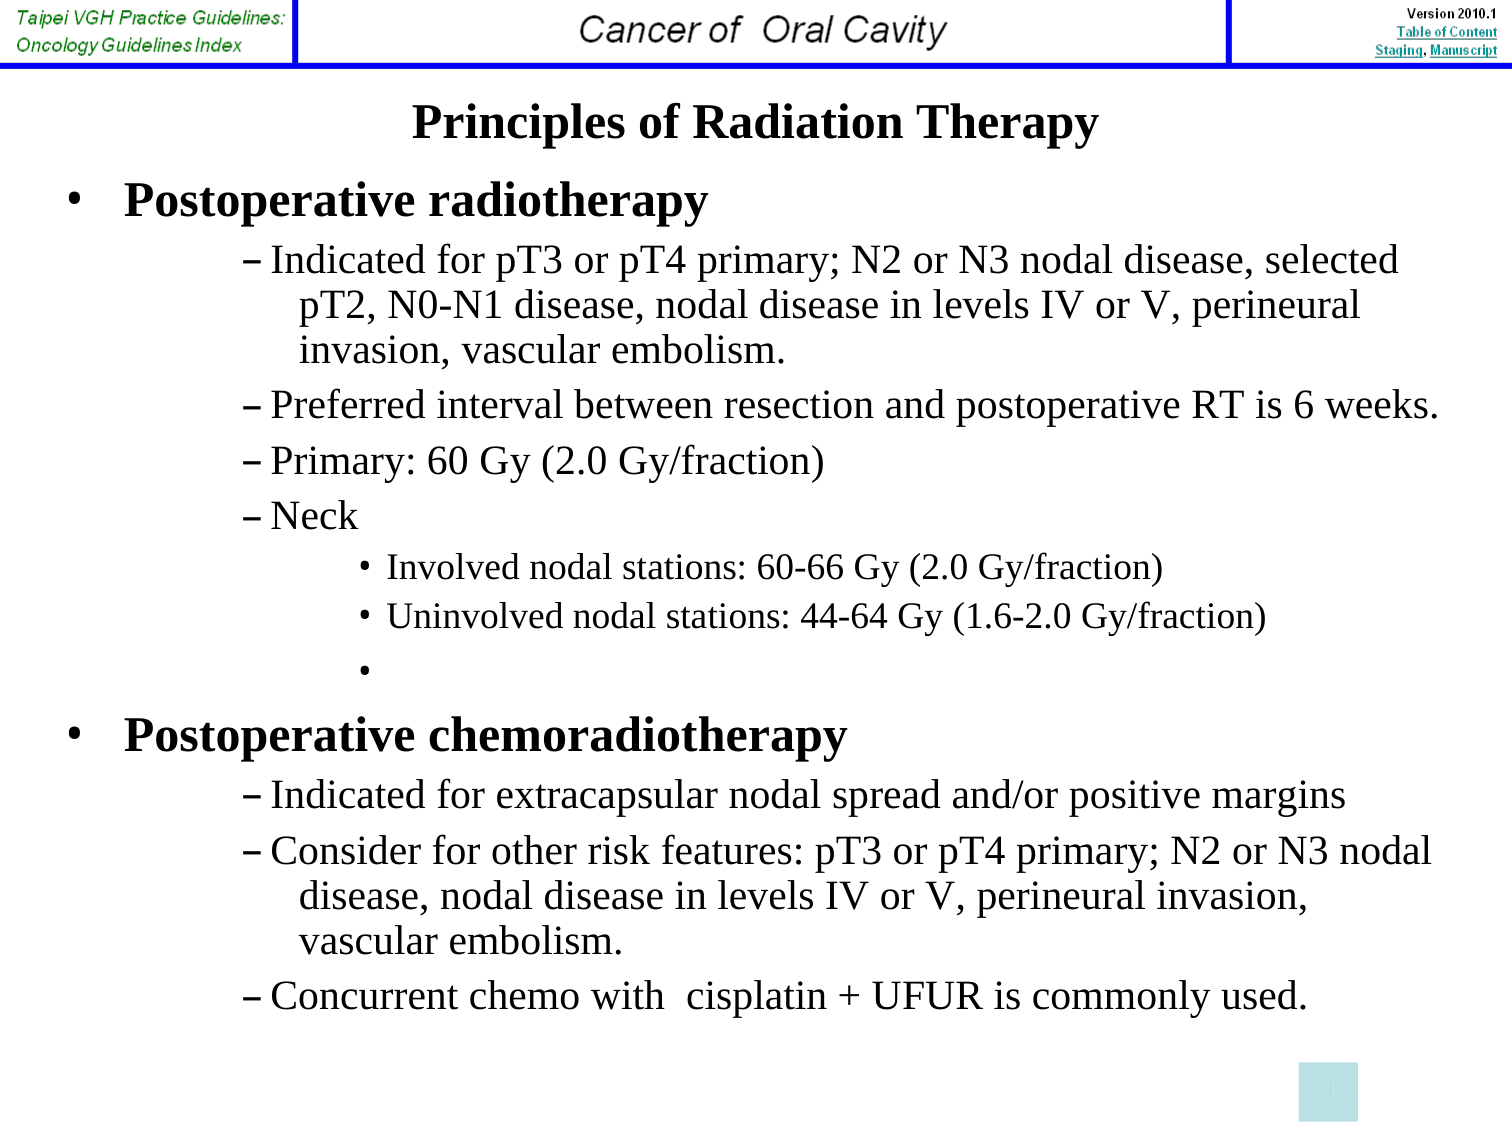

# Principles of Radiation Therapy
Postoperative radiotherapy
Indicated for pT3 or pT4 primary; N2 or N3 nodal disease, selected pT2, N0-N1 disease, nodal disease in levels IV or V, perineural invasion, vascular embolism.
Preferred interval between resection and postoperative RT is 6 weeks.
Primary: 60 Gy (2.0 Gy/fraction)
Neck
Involved nodal stations: 60-66 Gy (2.0 Gy/fraction)
Uninvolved nodal stations: 44-64 Gy (1.6-2.0 Gy/fraction)
Postoperative chemoradiotherapy
Indicated for extracapsular nodal spread and/or positive margins
Consider for other risk features: pT3 or pT4 primary; N2 or N3 nodal disease, nodal disease in levels IV or V, perineural invasion, vascular embolism.
Concurrent chemo with cisplatin + UFUR is commonly used.